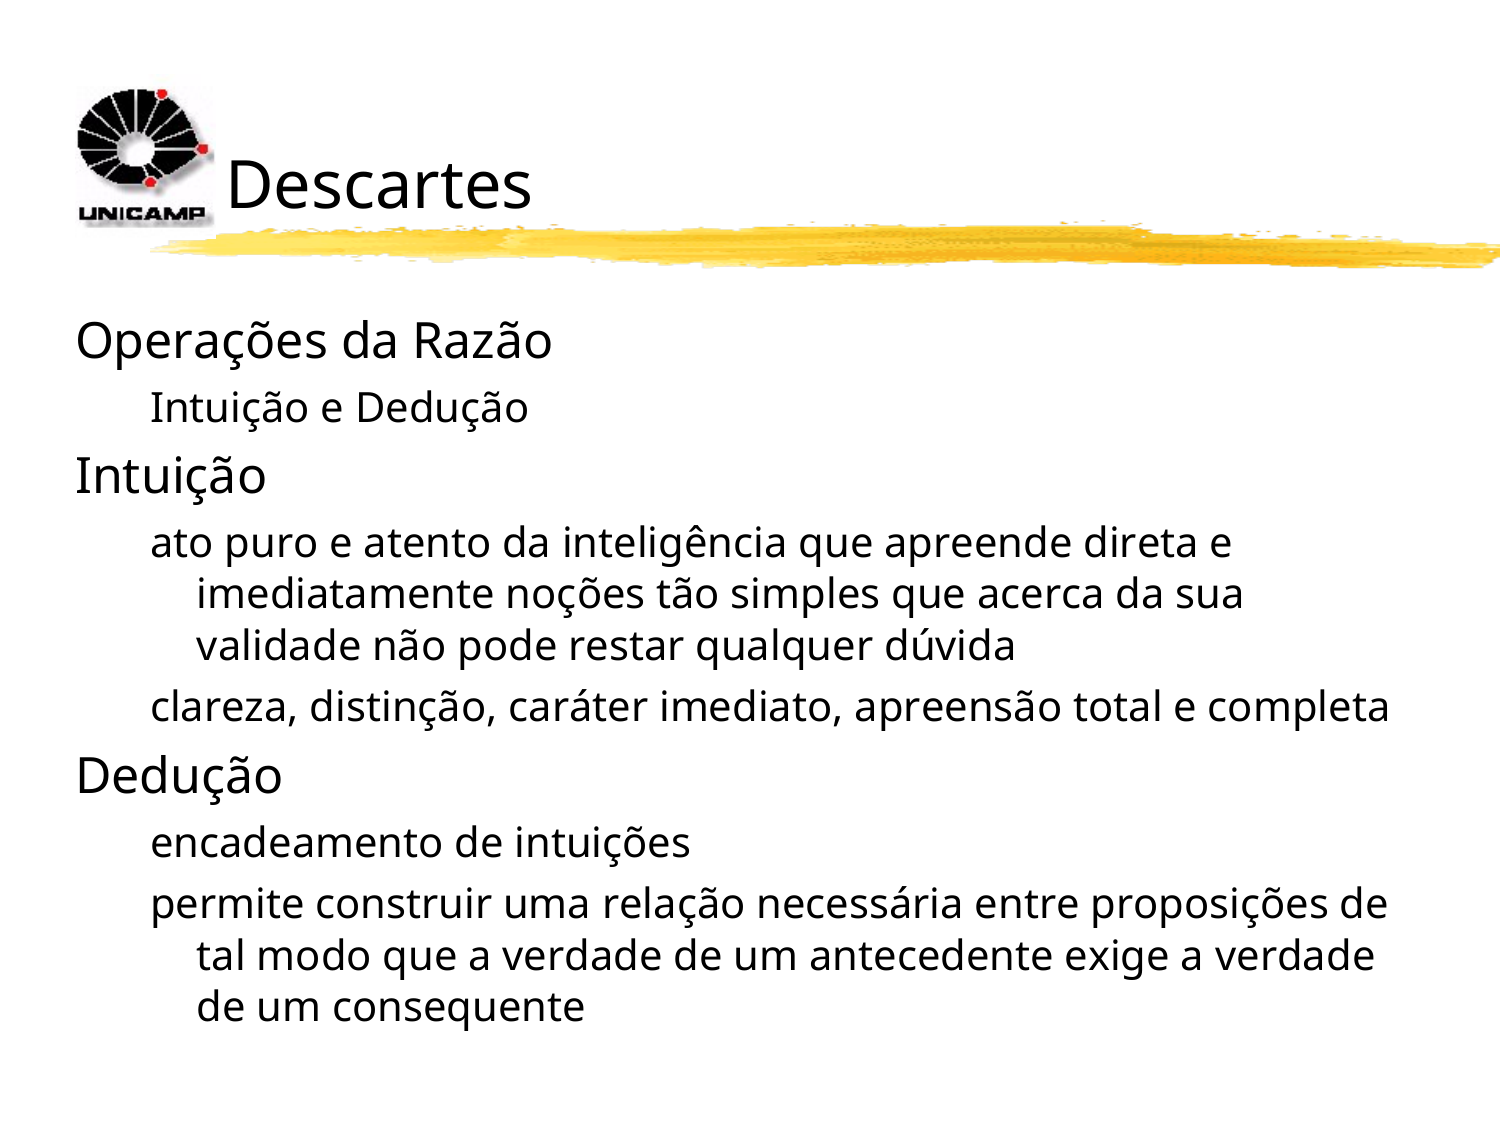

# Descartes
Operações da Razão
Intuição e Dedução
Intuição
ato puro e atento da inteligência que apreende direta e imediatamente noções tão simples que acerca da sua validade não pode restar qualquer dúvida
clareza, distinção, caráter imediato, apreensão total e completa
Dedução
encadeamento de intuições
permite construir uma relação necessária entre proposições de tal modo que a verdade de um antecedente exige a verdade de um consequente